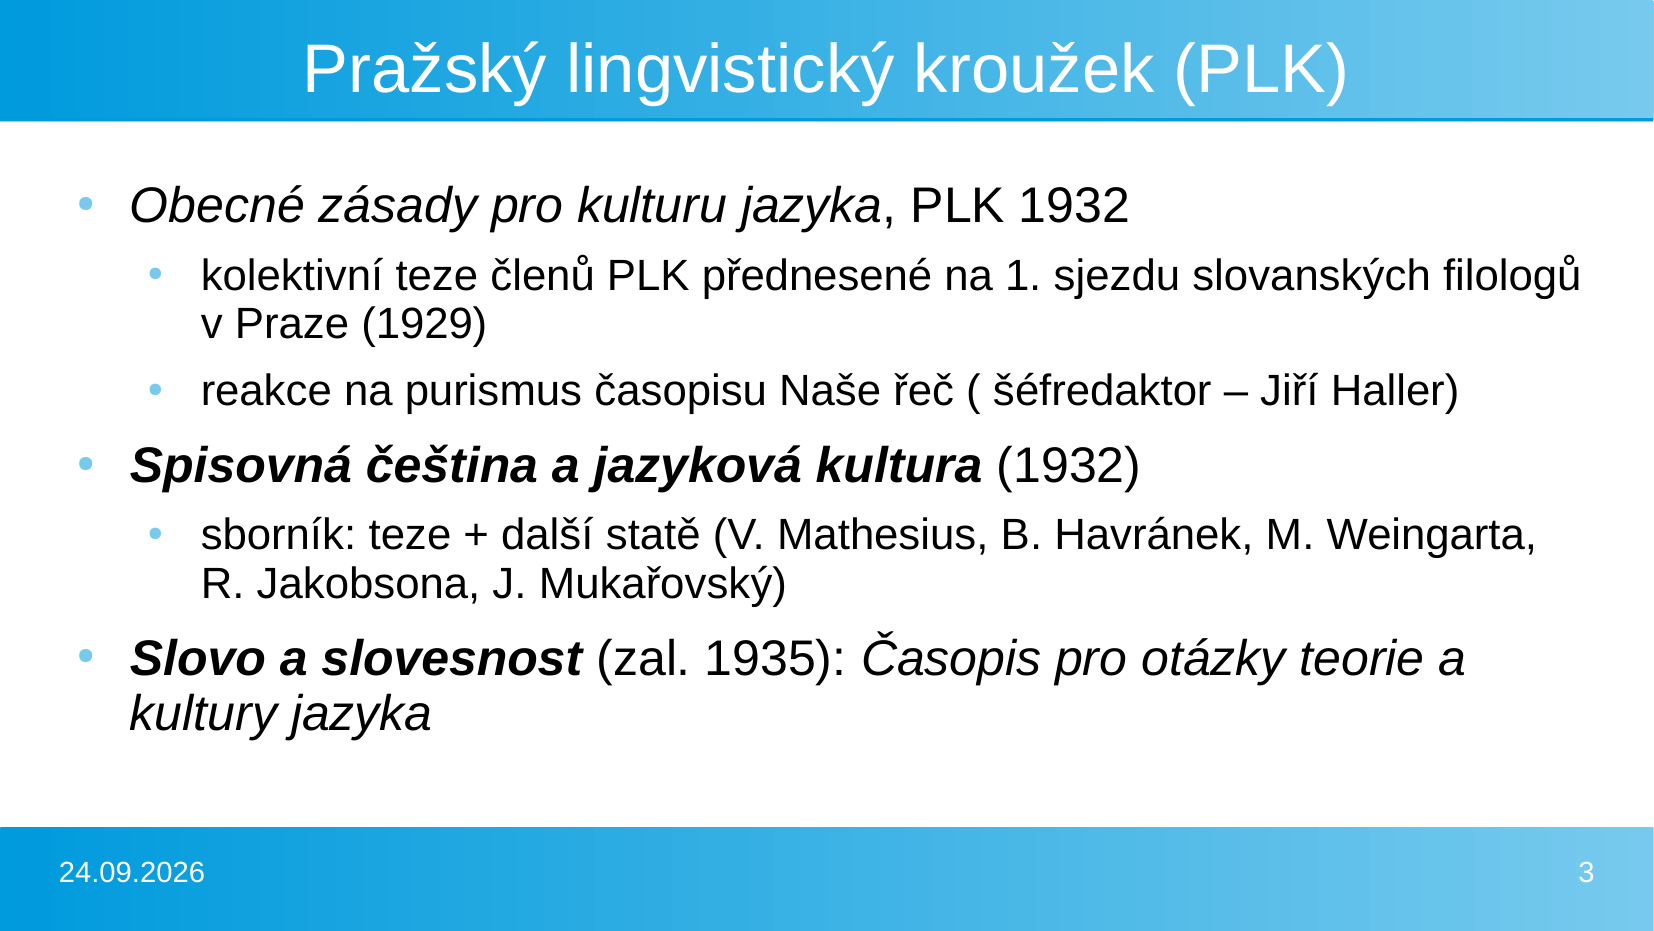

# Pražský lingvistický kroužek (PLK)
Obecné zásady pro kulturu jazyka, PLK 1932
kolektivní teze členů PLK přednesené na 1. sjezdu slovanských filologů v Praze (1929)
reakce na purismus časopisu Naše řeč ( šéfredaktor – Jiří Haller)
Spisovná čeština a jazyková kultura (1932)
sborník: teze + další statě (V. Mathesius, B. Havránek, M. Weingarta, R. Jakobsona, J. Mukařovský)
Slovo a slovesnost (zal. 1935): Časopis pro otázky teorie a kultury jazyka
3